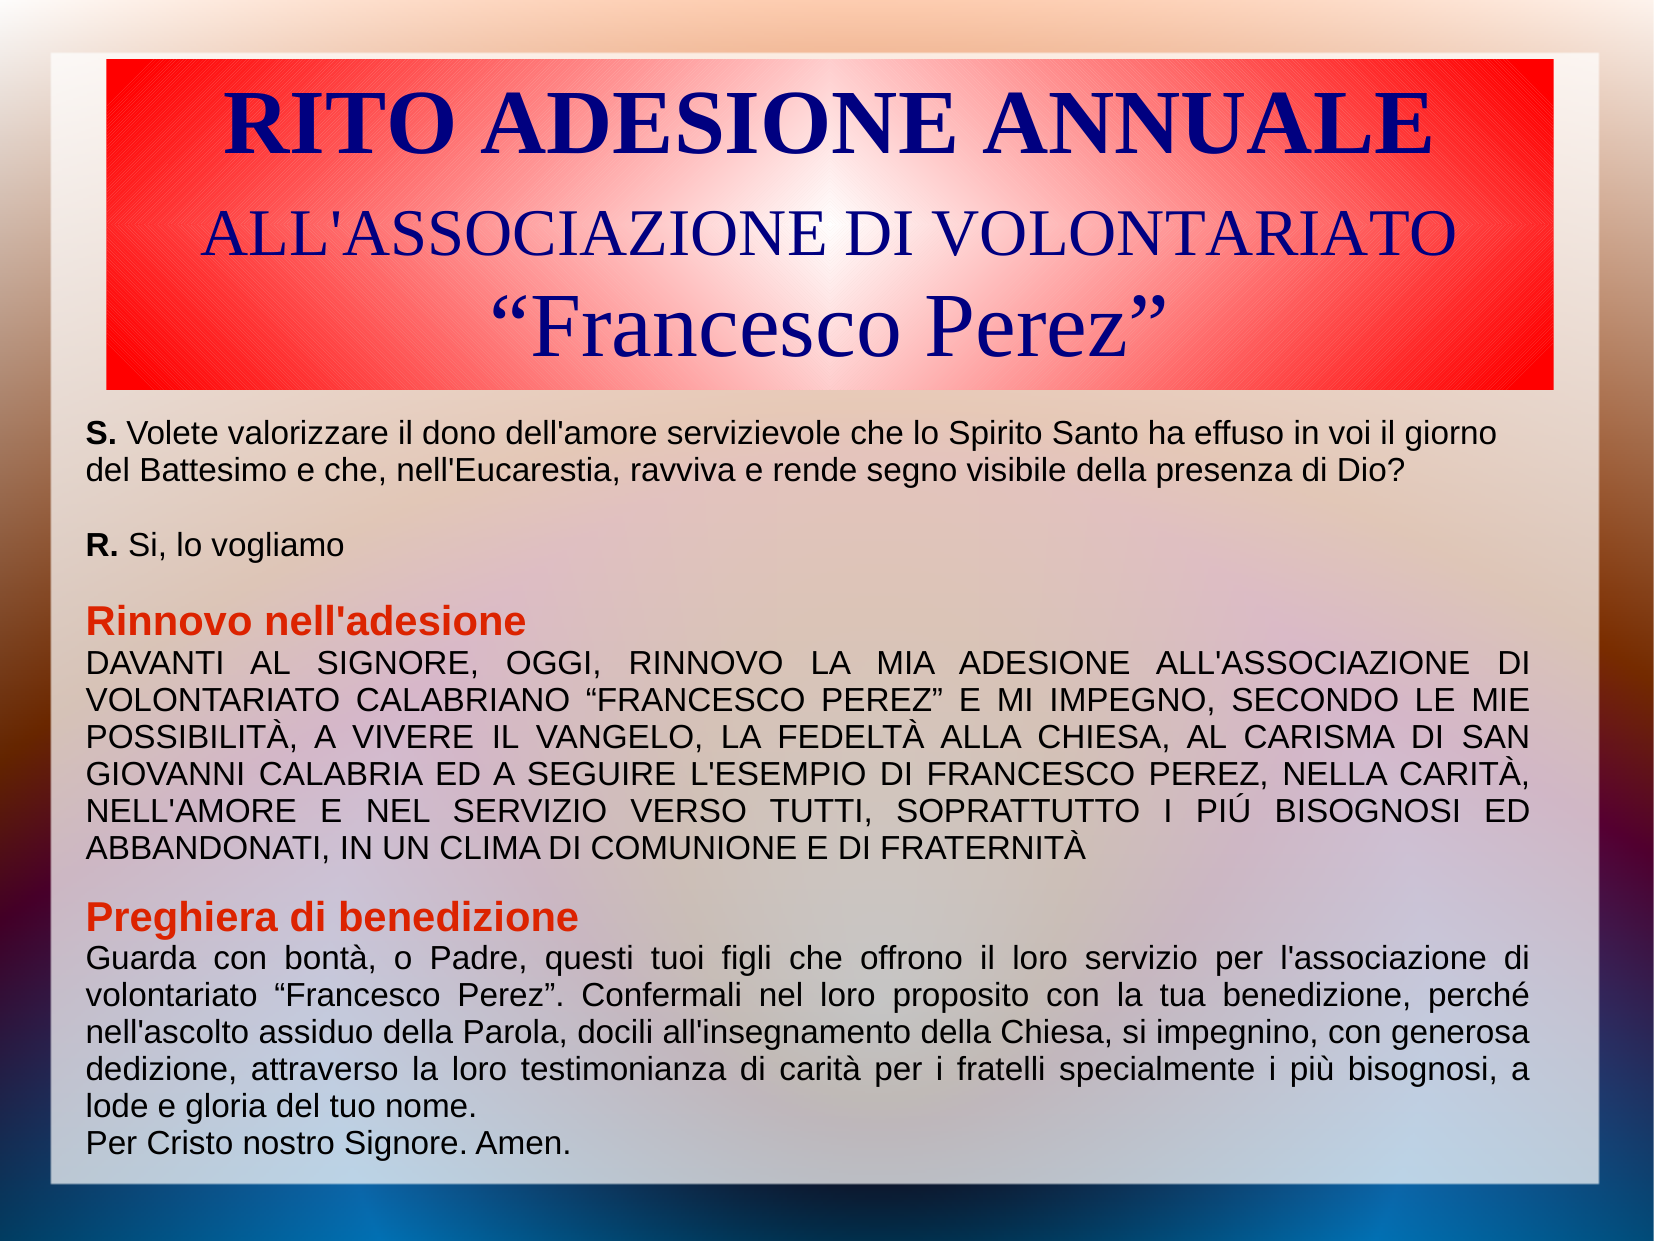

# RITO ADESIONE ANNUALE ALL'ASSOCIAZIONE DI VOLONTARIATO “Francesco Perez”
S. Volete valorizzare il dono dell'amore servizievole che lo Spirito Santo ha effuso in voi il giorno del Battesimo e che, nell'Eucarestia, ravviva e rende segno visibile della presenza di Dio?
R. Si, lo vogliamo
Rinnovo nell'adesione
DAVANTI AL SIGNORE, OGGI, RINNOVO LA MIA ADESIONE ALL'ASSOCIAZIONE DI VOLONTARIATO CALABRIANO “FRANCESCO PEREZ” E MI IMPEGNO, SECONDO LE MIE POSSIBILITÀ, A VIVERE IL VANGELO, LA FEDELTÀ ALLA CHIESA, AL CARISMA DI SAN GIOVANNI CALABRIA ED A SEGUIRE L'ESEMPIO DI FRANCESCO PEREZ, NELLA CARITÀ, NELL'AMORE E NEL SERVIZIO VERSO TUTTI, SOPRATTUTTO I PIÚ BISOGNOSI ED ABBANDONATI, IN UN CLIMA DI COMUNIONE E DI FRATERNITÀ
Preghiera di benedizione
Guarda con bontà, o Padre, questi tuoi figli che offrono il loro servizio per l'associazione di volontariato “Francesco Perez”. Confermali nel loro proposito con la tua benedizione, perché nell'ascolto assiduo della Parola, docili all'insegnamento della Chiesa, si impegnino, con generosa dedizione, attraverso la loro testimonianza di carità per i fratelli specialmente i più bisognosi, a lode e gloria del tuo nome.
Per Cristo nostro Signore. Amen.